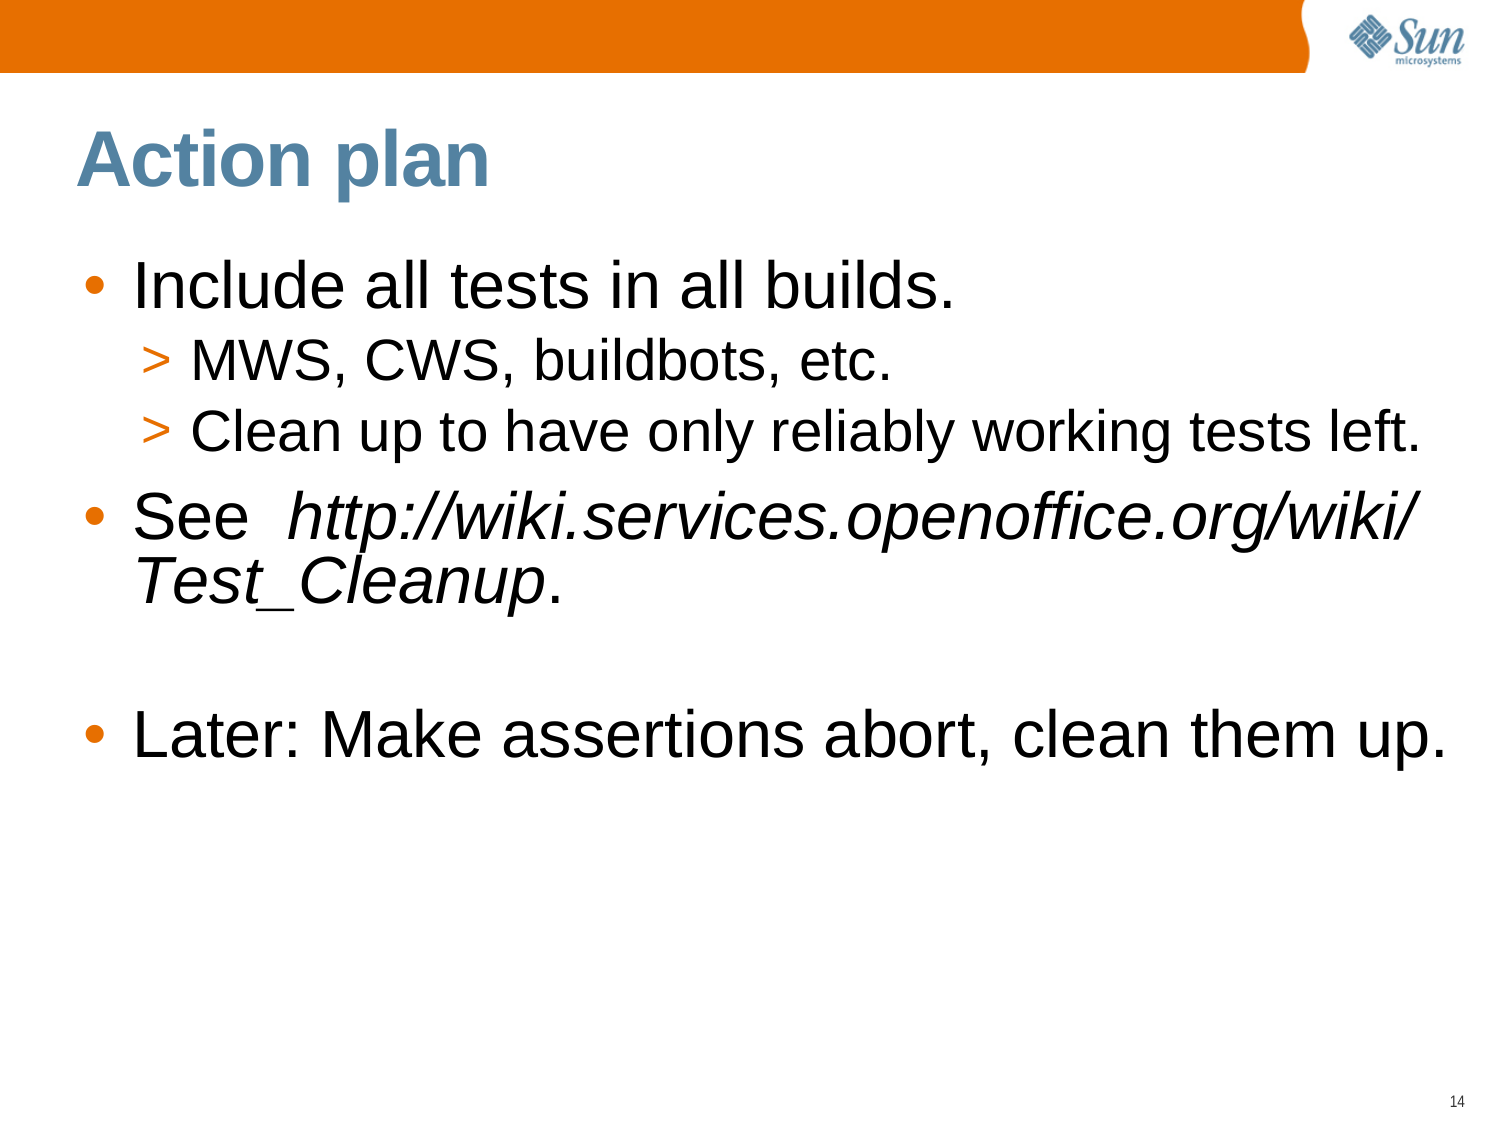

# Action plan
Include all tests in all builds.
MWS, CWS, buildbots, etc.
Clean up to have only reliably working tests left.
See http://wiki.services.openoffice.org/wiki/
Test_Cleanup.
Later: Make assertions abort, clean them up.